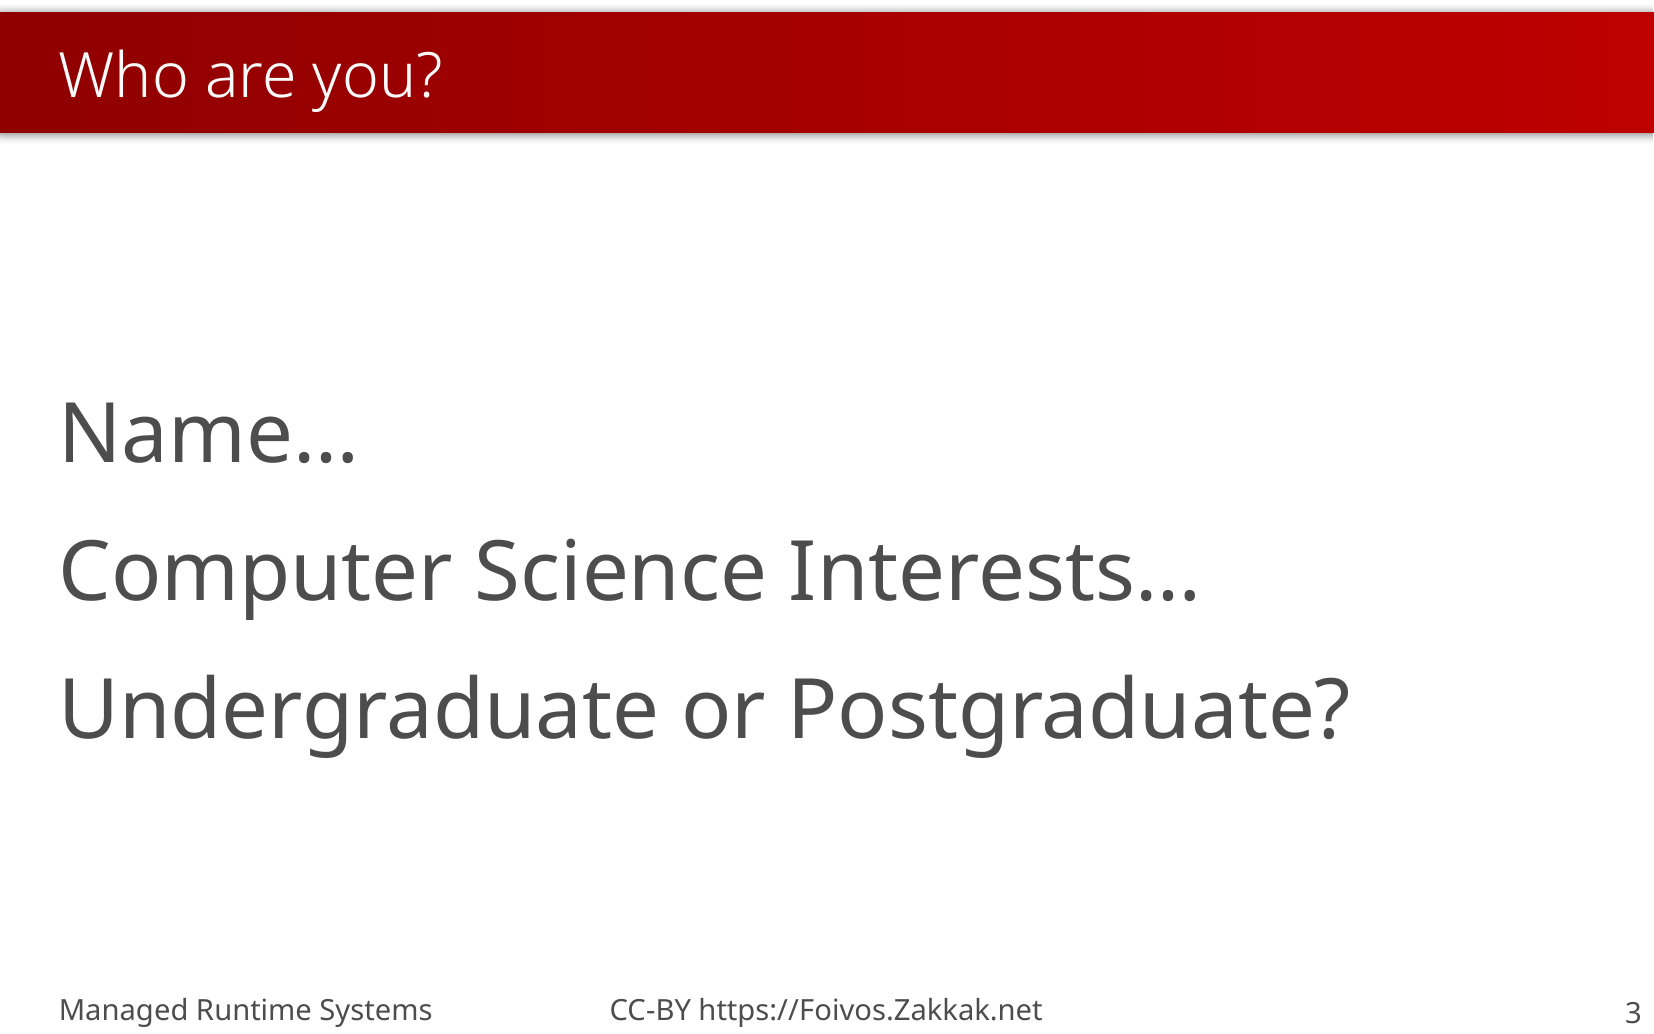

# Who are you?
Name…
Computer Science Interests…
Undergraduate or Postgraduate?
Managed Runtime Systems
CC-BY https://Foivos.Zakkak.net
3